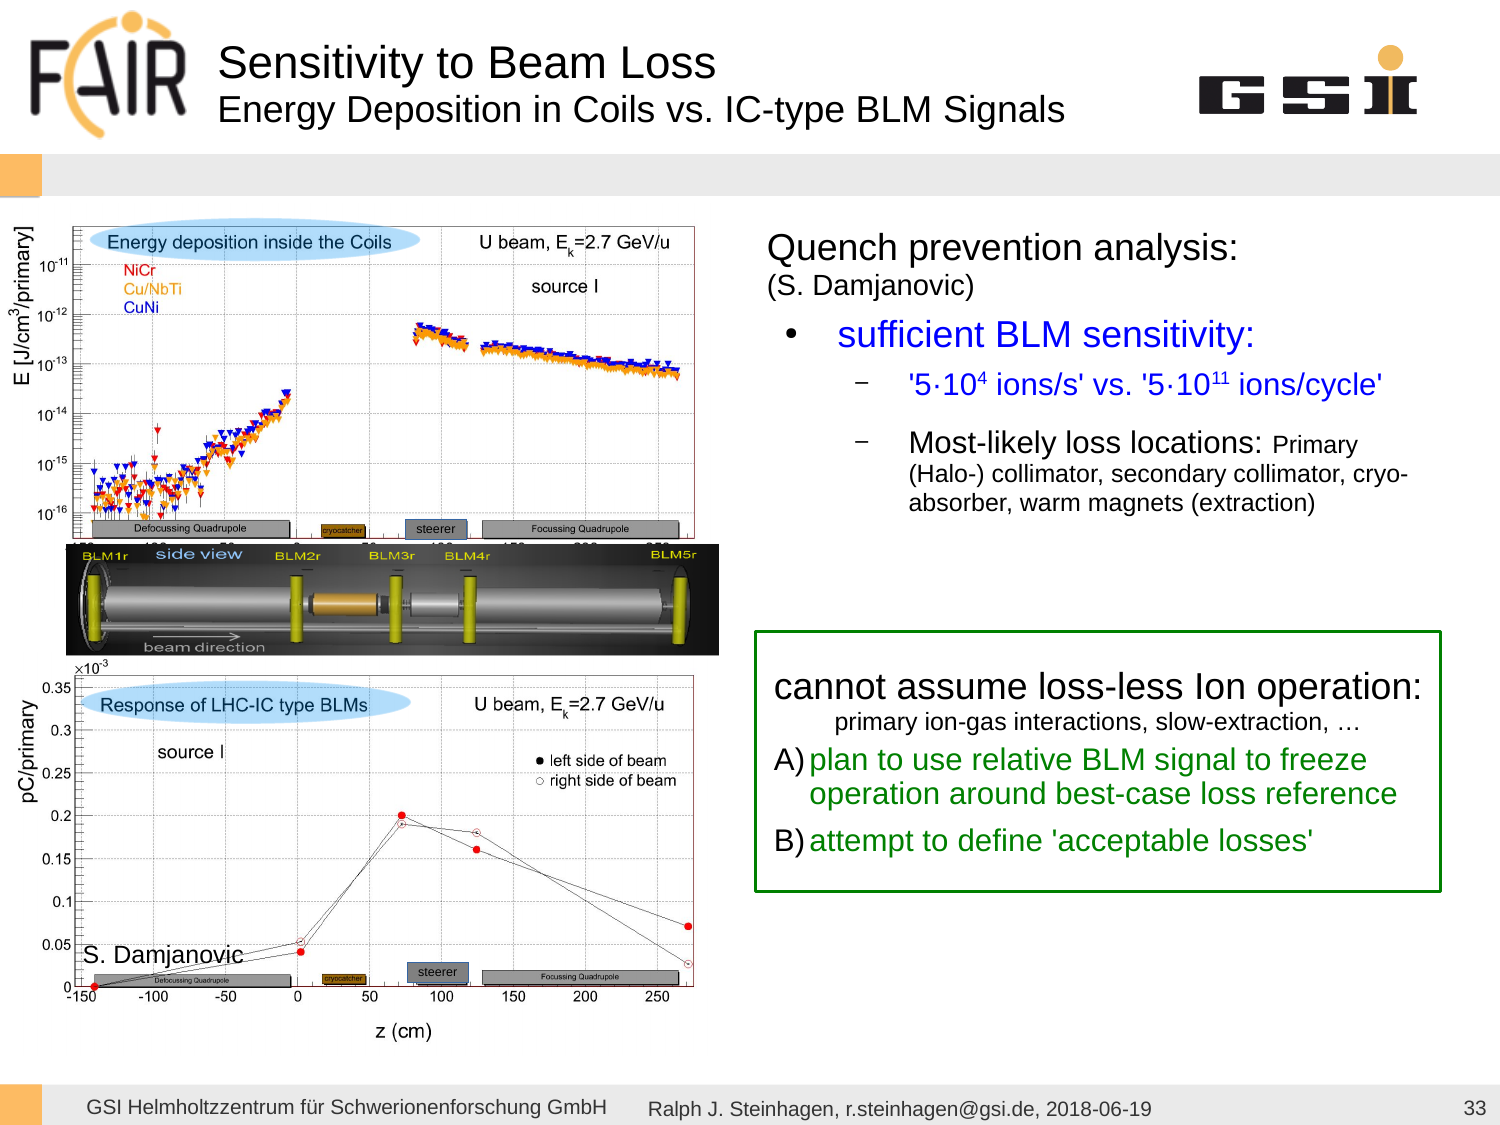

# Sensitivity to Beam Loss Energy Deposition in Coils vs. IC-type BLM Signals
Quench prevention analysis: (S. Damjanovic)
sufficient BLM sensitivity:
'5·104 ions/s' vs. '5·1011 ions/cycle'
Most-likely loss locations: Primary (Halo-) collimator, secondary collimator, cryo-absorber, warm magnets (extraction)
steerer
cannot assume loss-less Ion operation: primary ion-gas interactions, slow-extraction, …
plan to use relative BLM signal to freeze operation around best-case loss reference
attempt to define 'acceptable losses'
S. Damjanovic
steerer